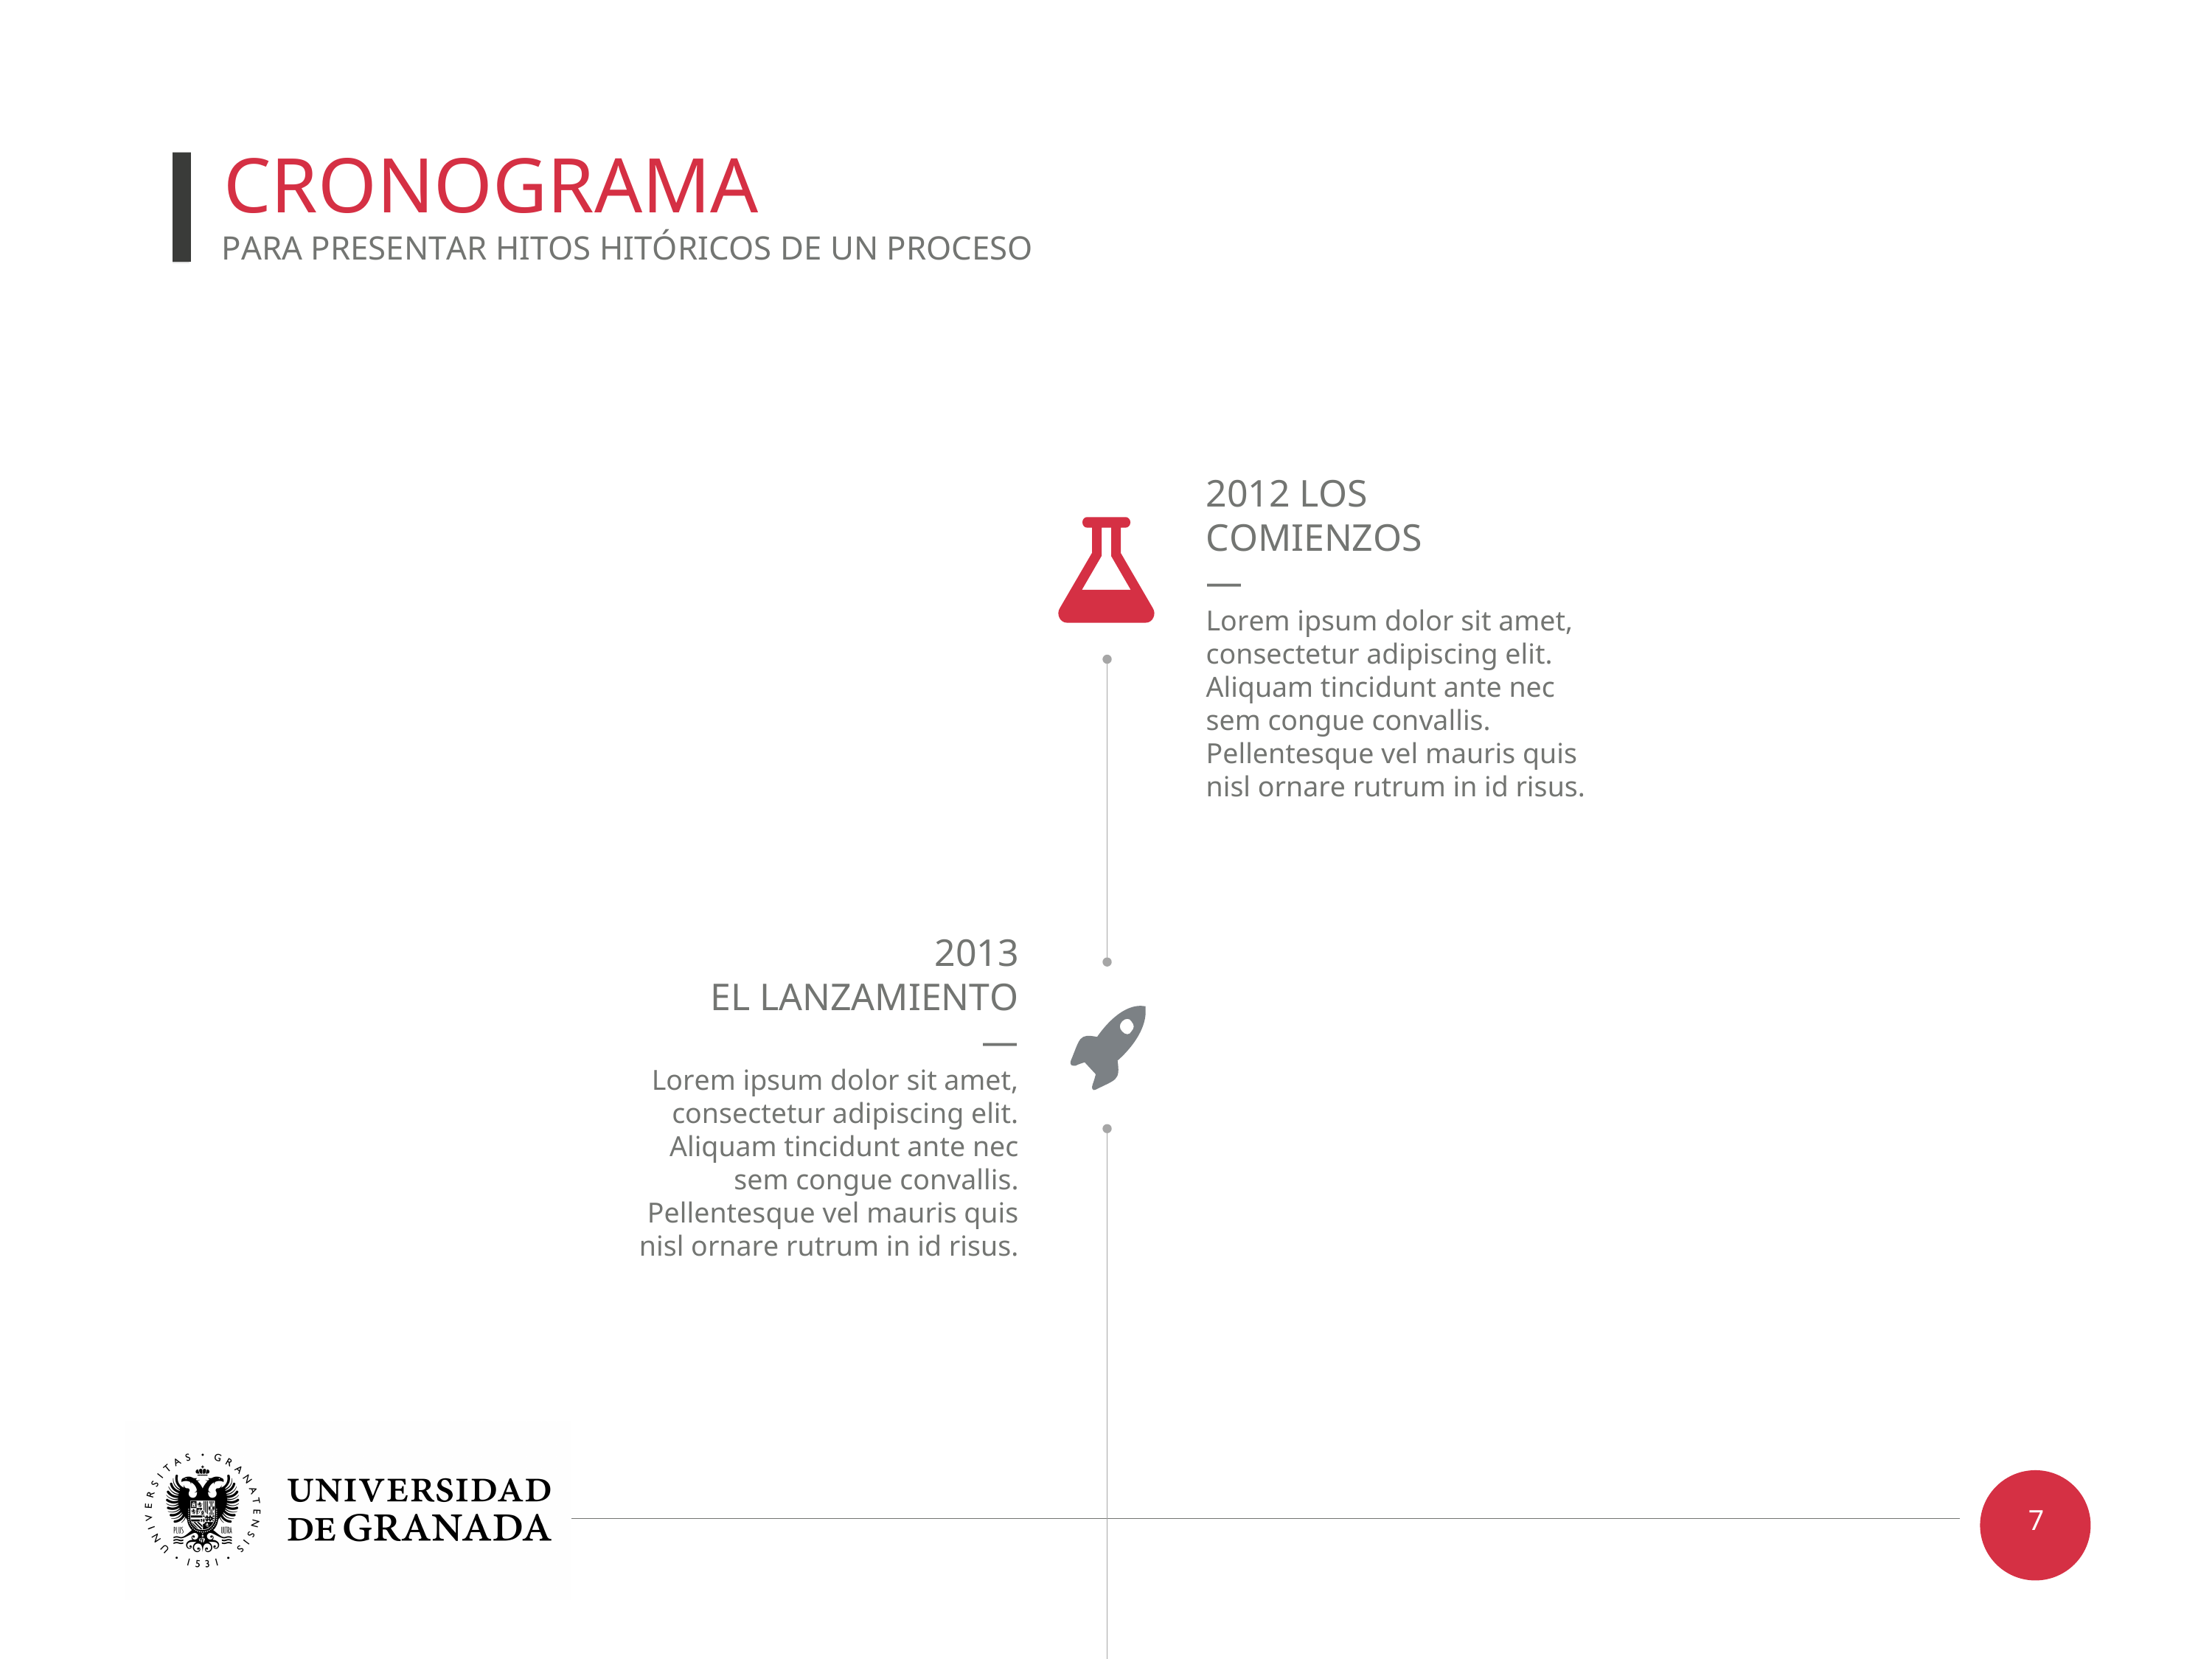

CRONOGRAMA
PARA PRESENTAR HITOS HITÓRICOS DE UN PROCESO
2012 LOS
COMIENZOS
—
Lorem ipsum dolor sit amet, consectetur adipiscing elit. Aliquam tincidunt ante nec sem congue convallis. Pellentesque vel mauris quis nisl ornare rutrum in id risus.
2013
EL LANZAMIENTO
—
Lorem ipsum dolor sit amet, consectetur adipiscing elit. Aliquam tincidunt ante nec sem congue convallis. Pellentesque vel mauris quis nisl ornare rutrum in id risus.